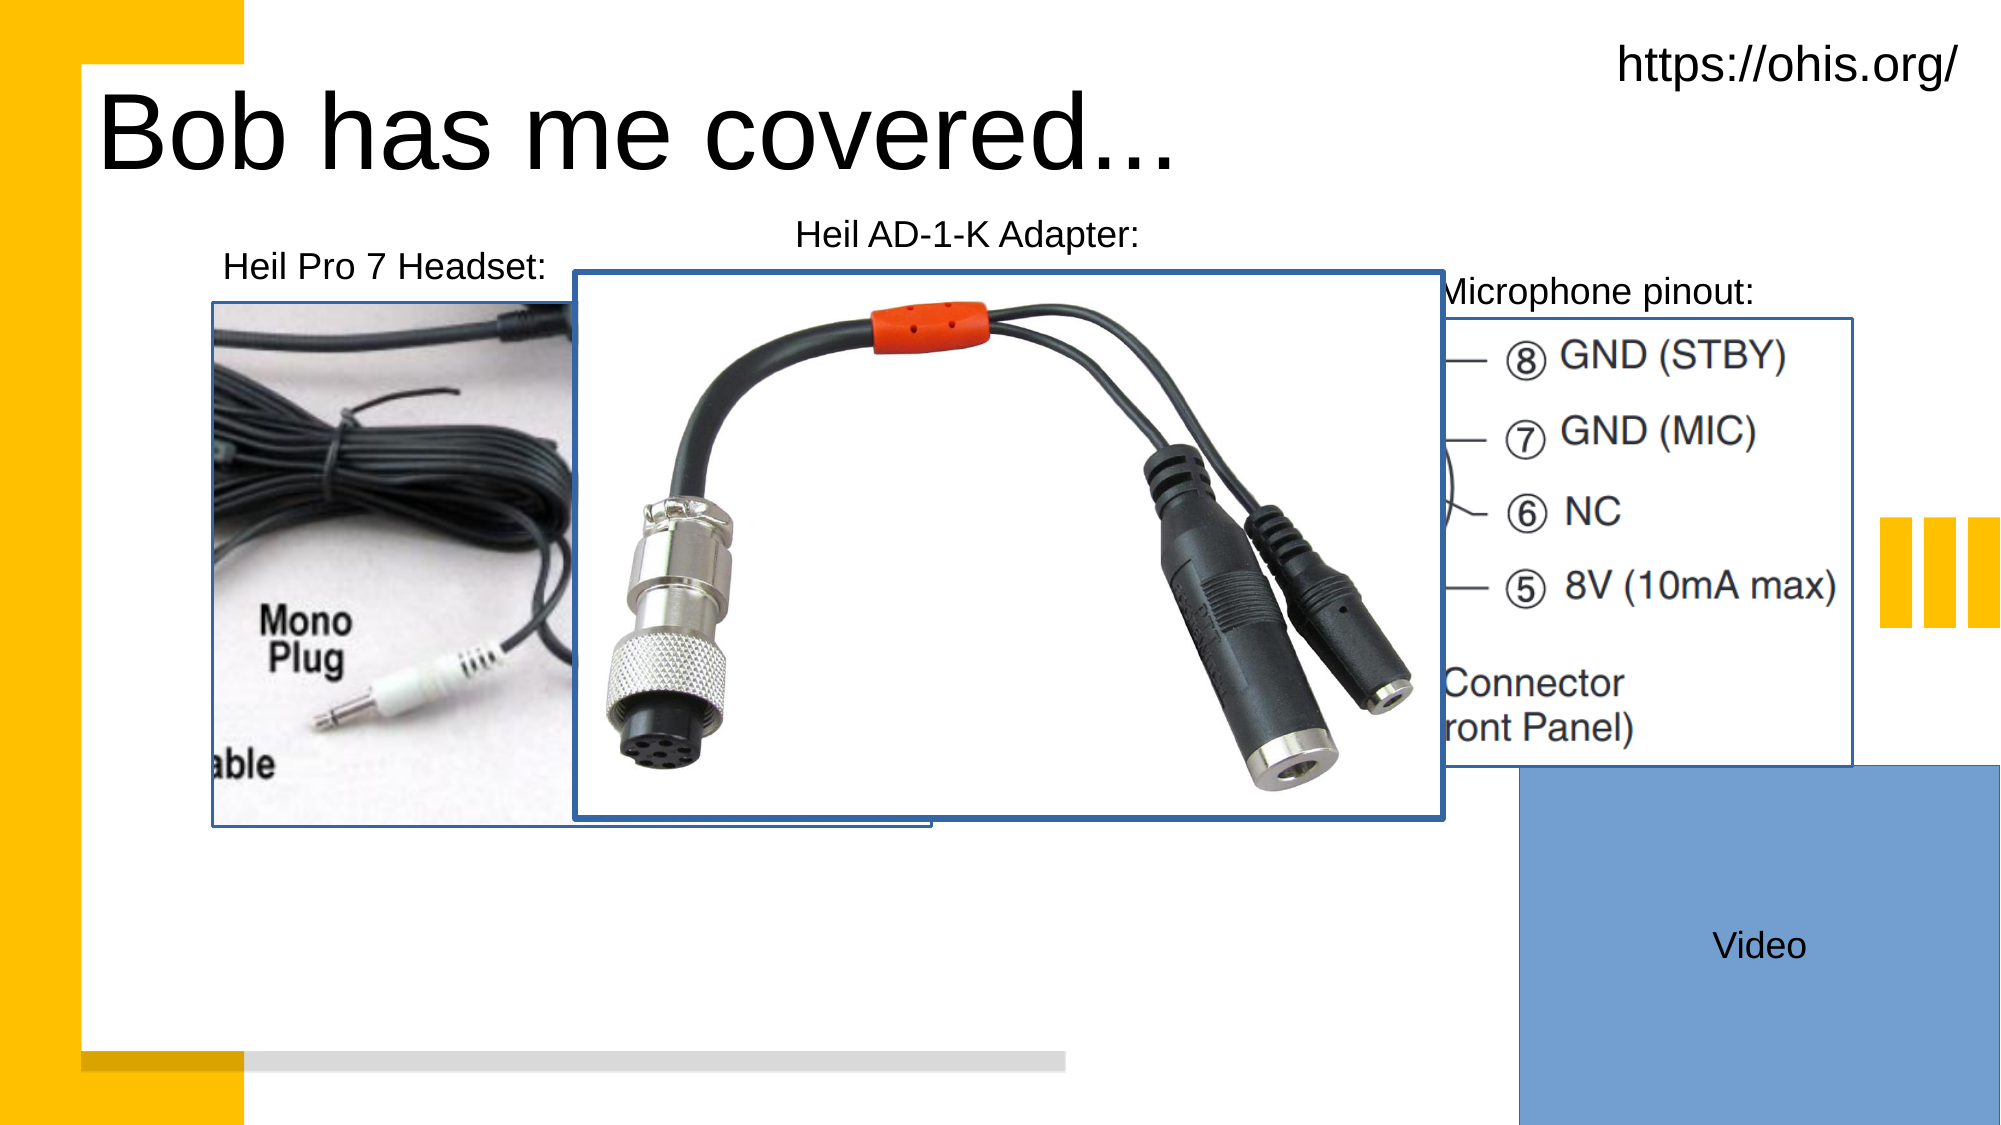

Video
https://ohis.org/
Bob has me covered...
Heil AD-1-K Adapter:
Heil Pro 7 Headset:
Kenwood TS-890S Microphone pinout: